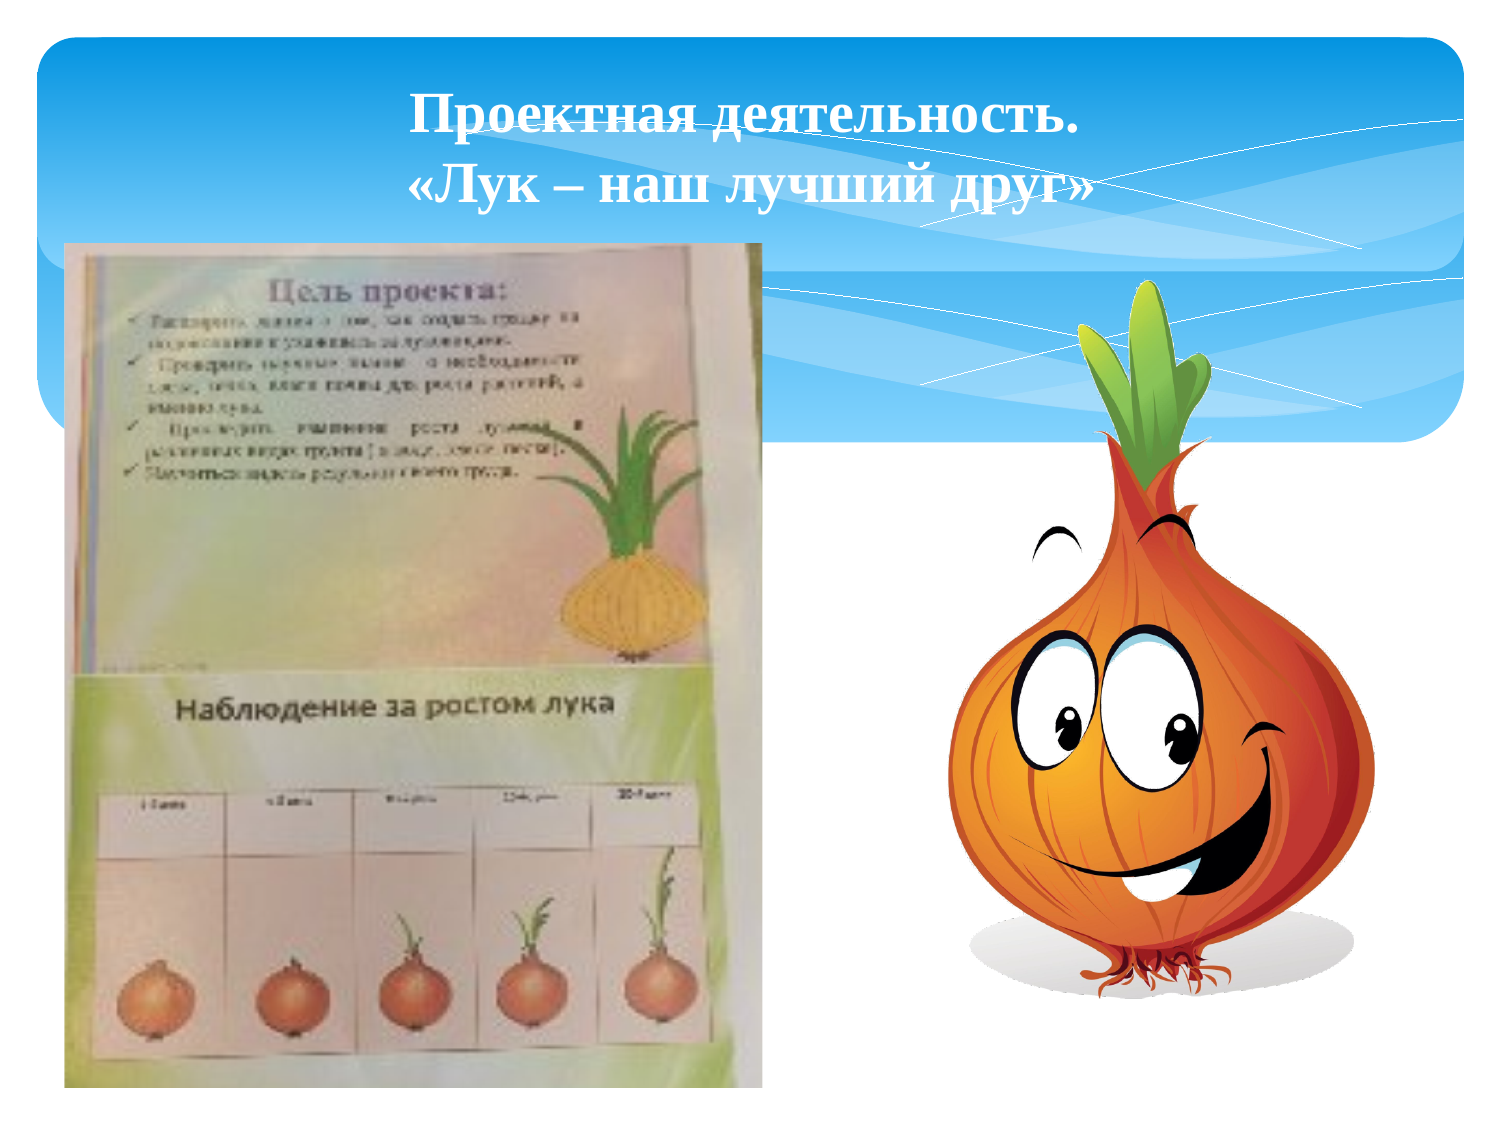

# Проектная деятельность. «Лук – наш лучший друг»